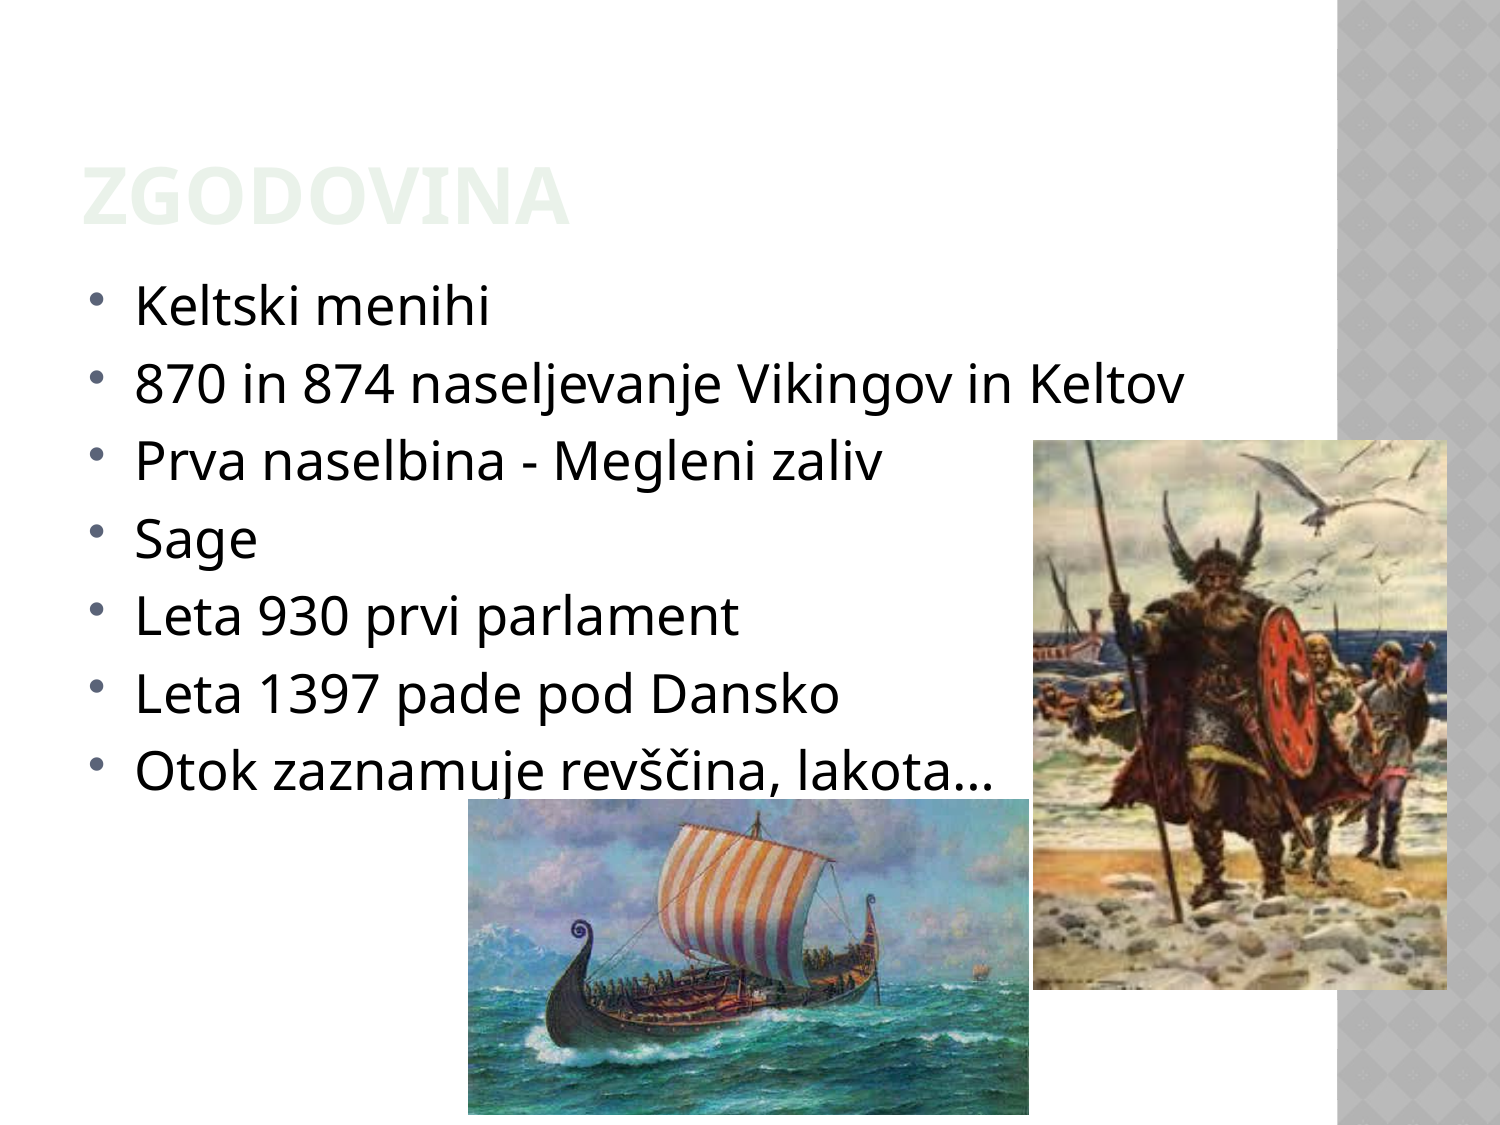

# Zgodovina
Keltski menihi
870 in 874 naseljevanje Vikingov in Keltov
Prva naselbina - Megleni zaliv
Sage
Leta 930 prvi parlament
Leta 1397 pade pod Dansko
Otok zaznamuje revščina, lakota…